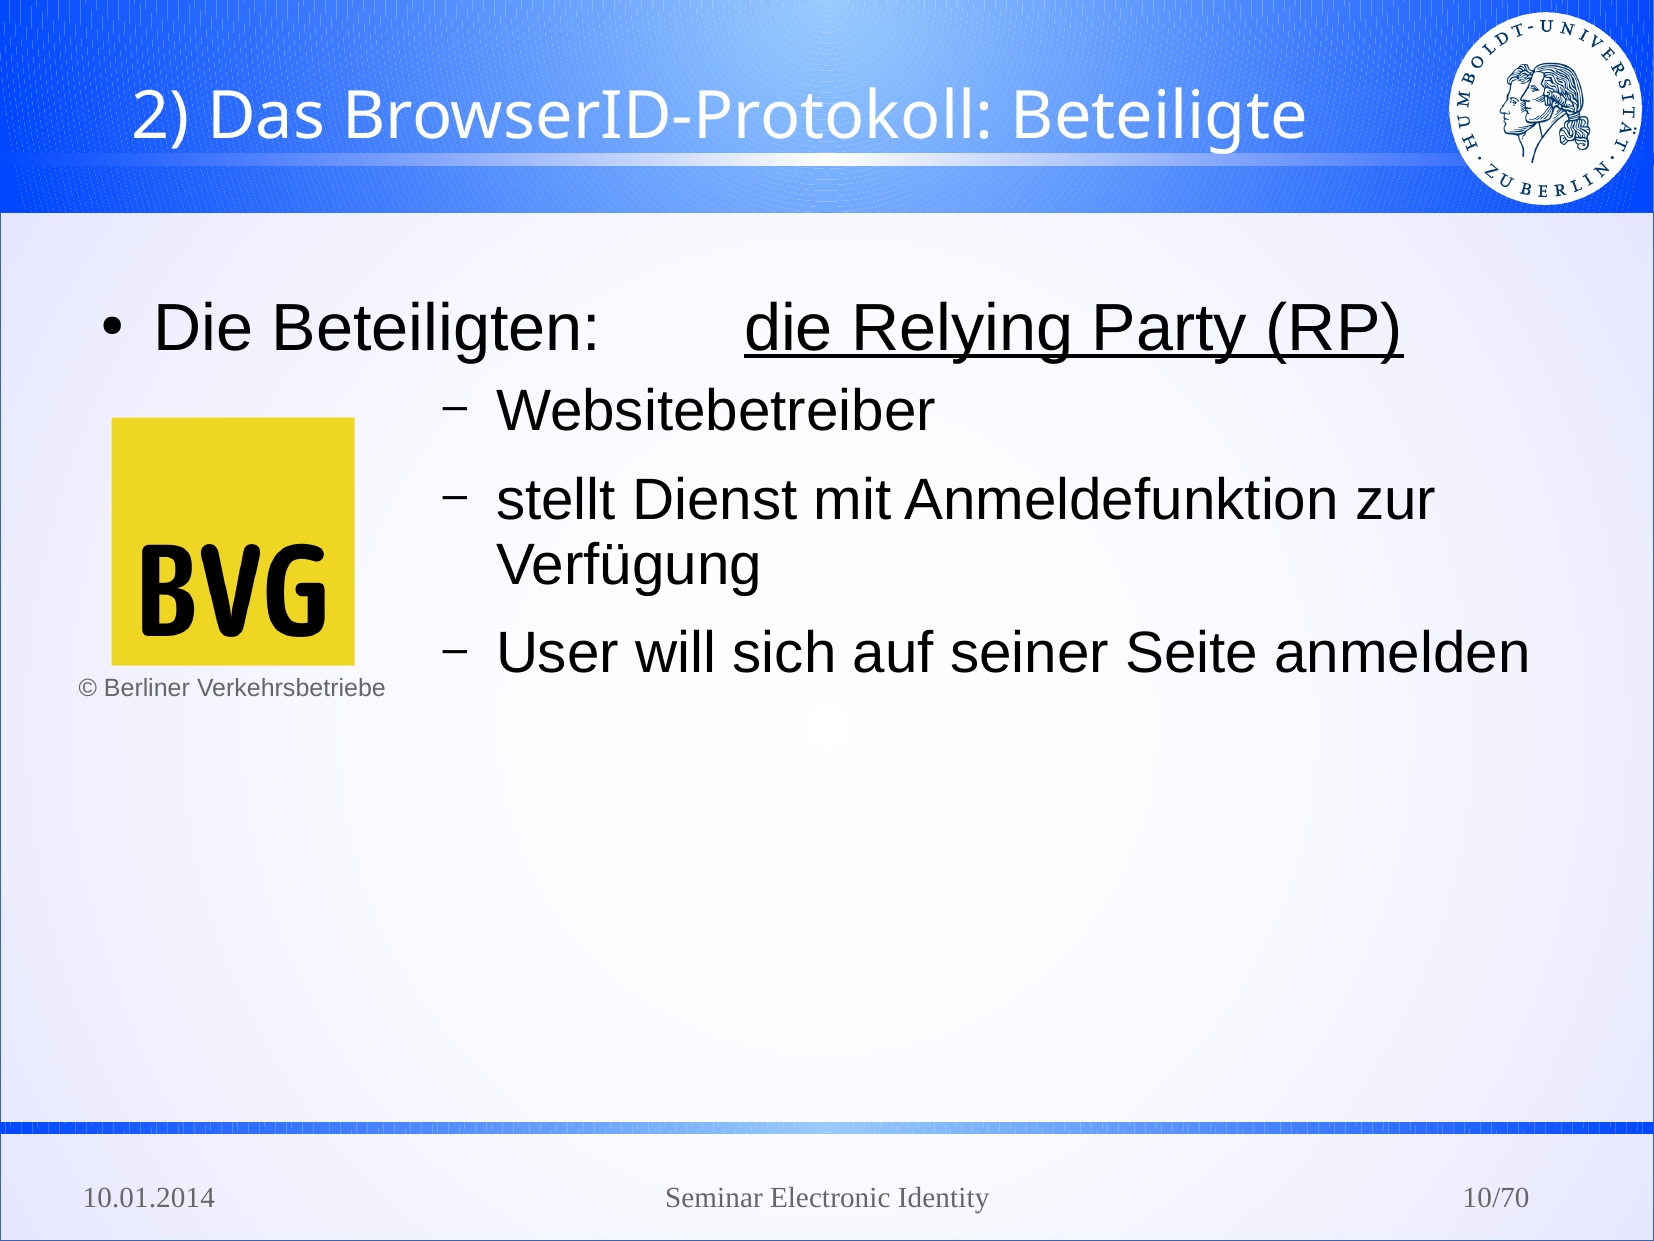

# 2) Das BrowserID-Protokoll: Beteiligte
Die Beteiligten:		die Relying Party (RP)
Websitebetreiber
stellt Dienst mit Anmeldefunktion zur Verfügung
User will sich auf seiner Seite anmelden
© Berliner Verkehrsbetriebe
10.01.2014
Seminar Electronic Identity